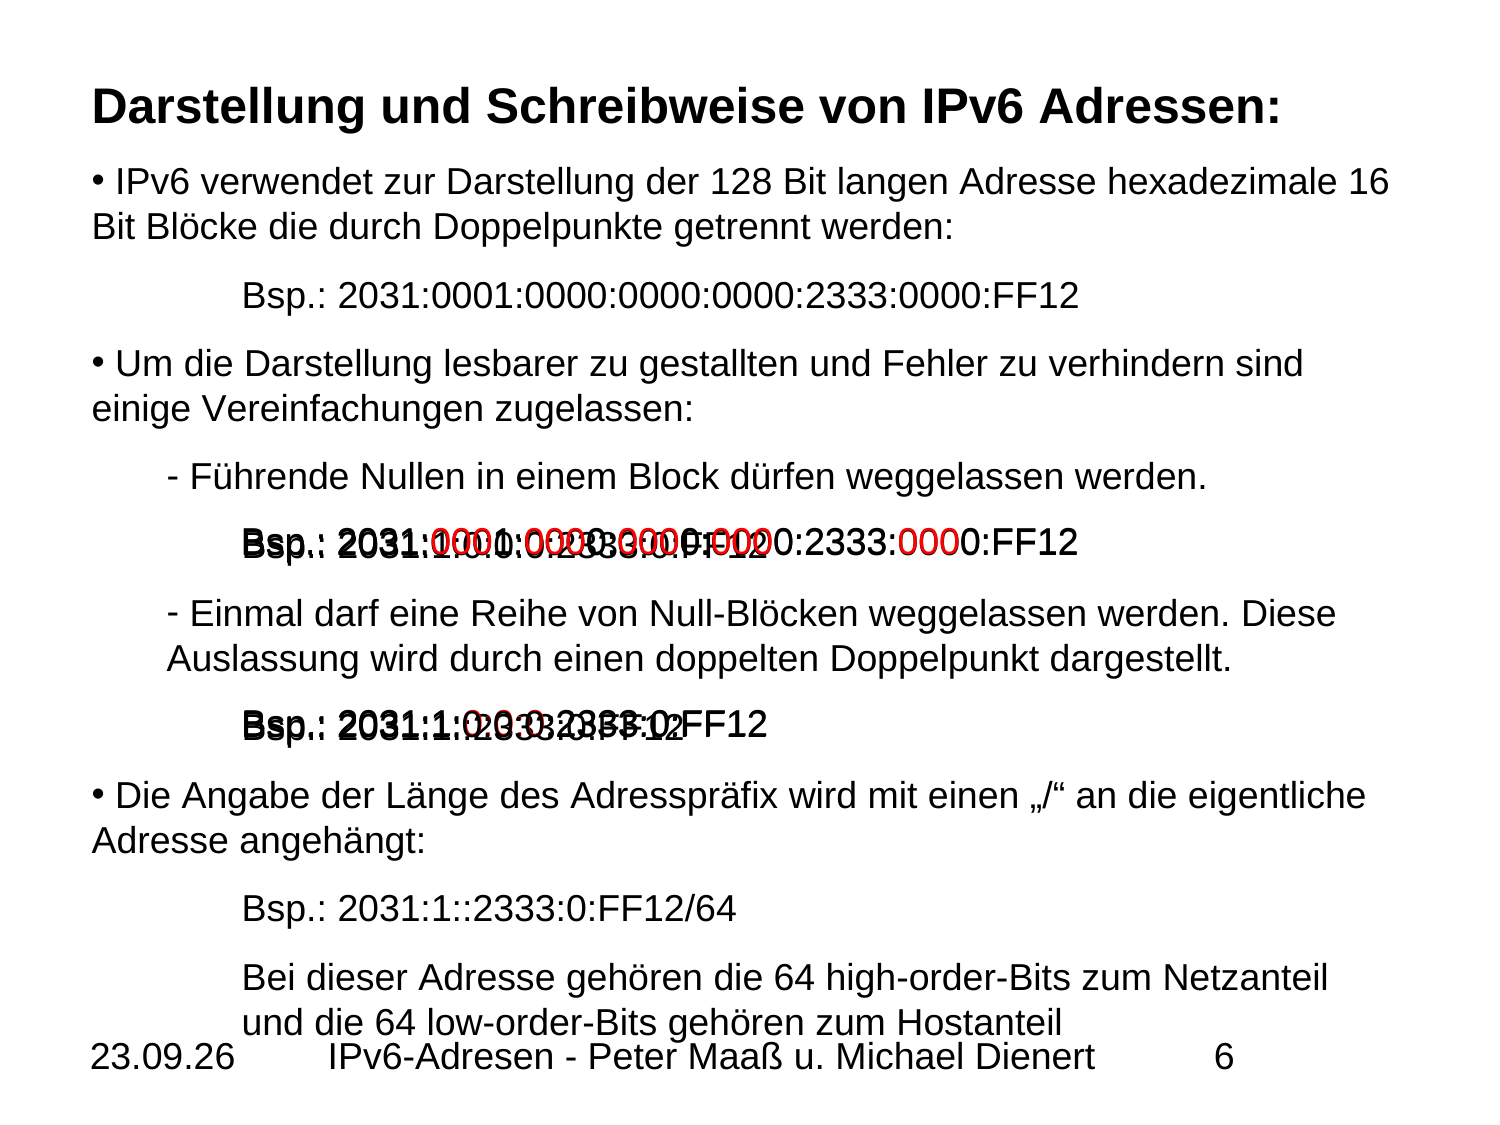

Darstellung und Schreibweise von IPv6 Adressen:
 IPv6 verwendet zur Darstellung der 128 Bit langen Adresse hexadezimale 16 Bit Blöcke die durch Doppelpunkte getrennt werden:
	Bsp.: 2031:0001:0000:0000:0000:2333:0000:FF12
 Um die Darstellung lesbarer zu gestallten und Fehler zu verhindern sind einige Vereinfachungen zugelassen:
 Führende Nullen in einem Block dürfen weggelassen werden.
	Bsp.: 2031:1:0:0:0:2333:0:FF12
 Einmal darf eine Reihe von Null-Blöcken weggelassen werden. Diese Auslassung wird durch einen doppelten Doppelpunkt dargestellt.
	Bsp.: 2031:1::2333:0:FF12
 Die Angabe der Länge des Adresspräfix wird mit einen „/“ an die eigentliche Adresse angehängt:
	Bsp.: 2031:1::2333:0:FF12/64
Bei dieser Adresse gehören die 64 high-order-Bits zum Netzanteil und die 64 low-order-Bits gehören zum Hostanteil
Bsp.: 2031:0001:0000:0000:0000:2333:0000:FF12
Bsp.: 2031:0001:0000:0000:0000:2333:0000:FF12
Bsp.: 2031:1:0:0:0:2333:0:FF12
Bsp.: 2031:1:0:0:0:2333:0:FF12
IPv6-Adresen - Peter Maaß u. Michael Dienert
6